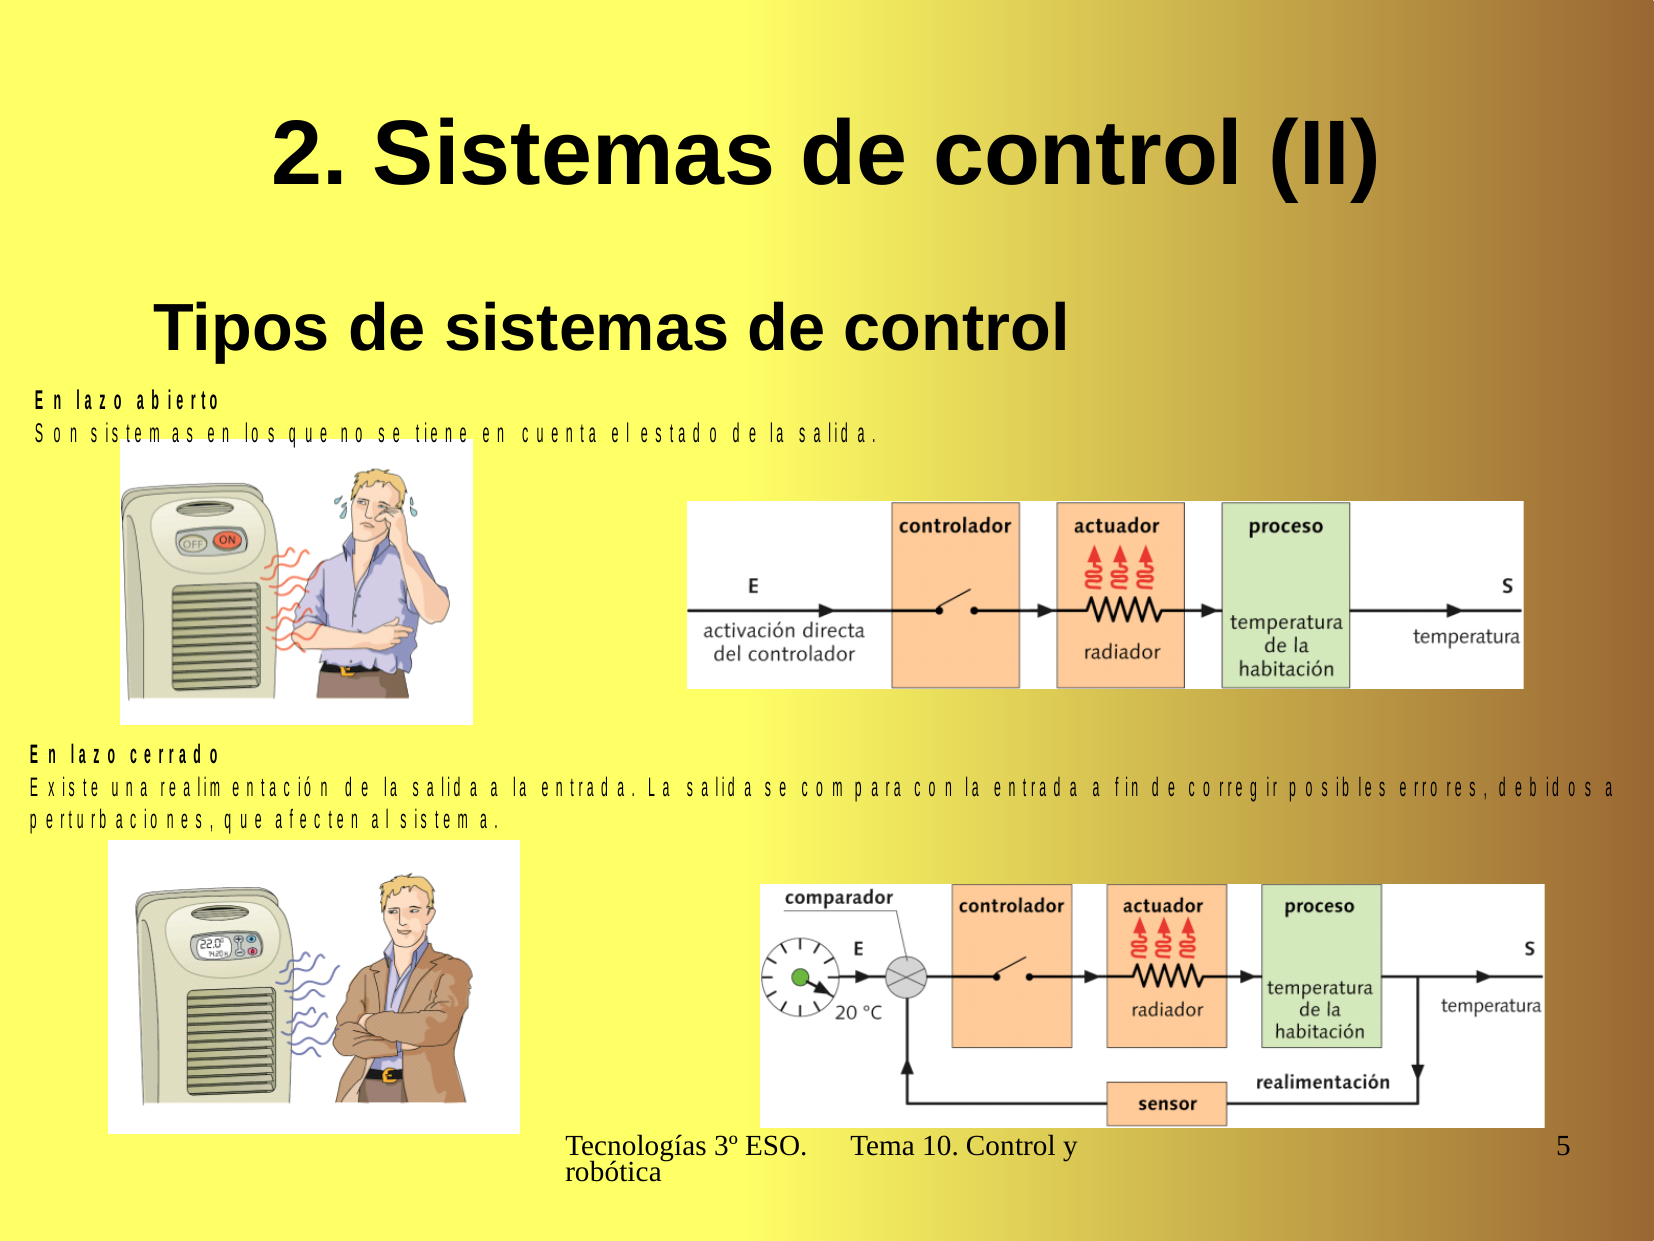

# 2. Sistemas de control (II)
Tipos de sistemas de control
Tecnologías 3º ESO. Tema 10. Control y robótica
5